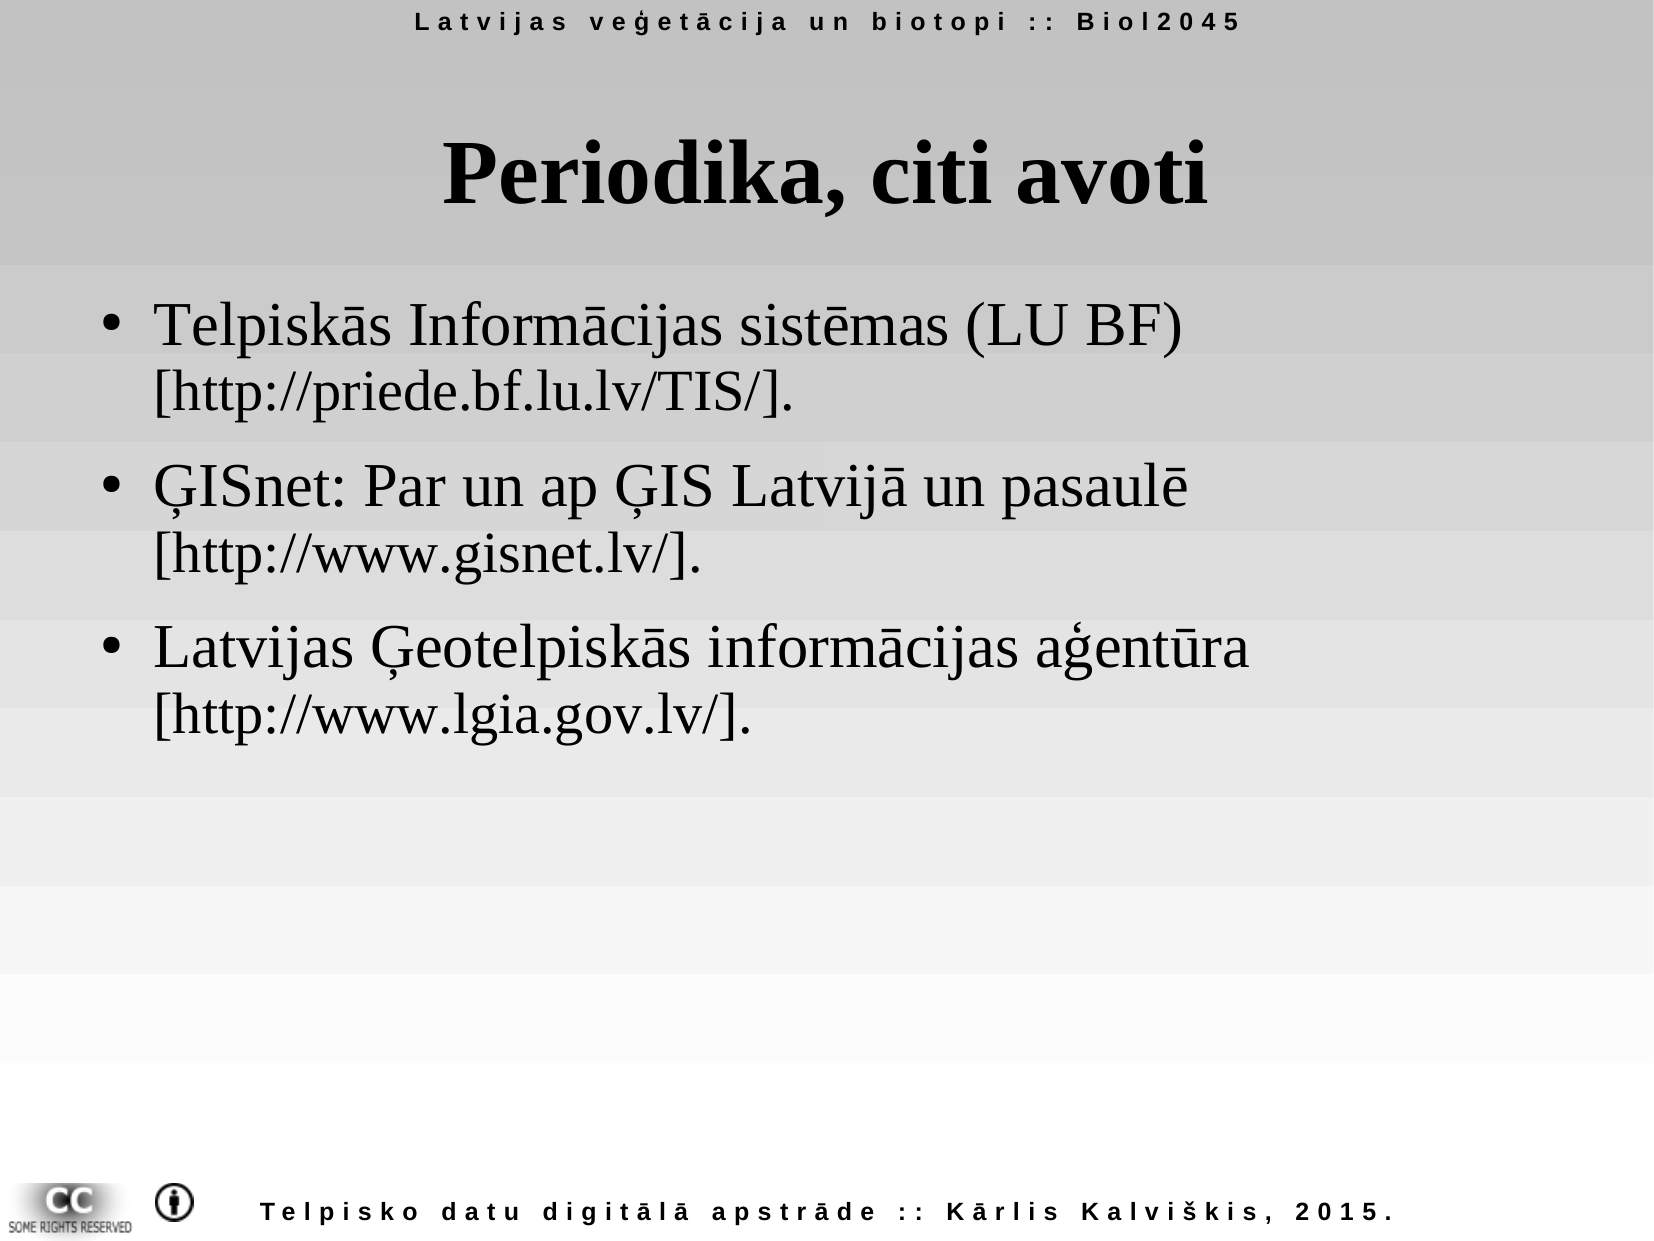

# Periodika, citi avoti
Telpiskās Informācijas sistēmas (LU BF)
[http://priede.bf.lu.lv/TIS/].
ĢISnet: Par un ap ĢIS Latvijā un pasaulē [http://www.gisnet.lv/].
Latvijas Ģeotelpiskās informācijas aģentūra [http://www.lgia.gov.lv/].